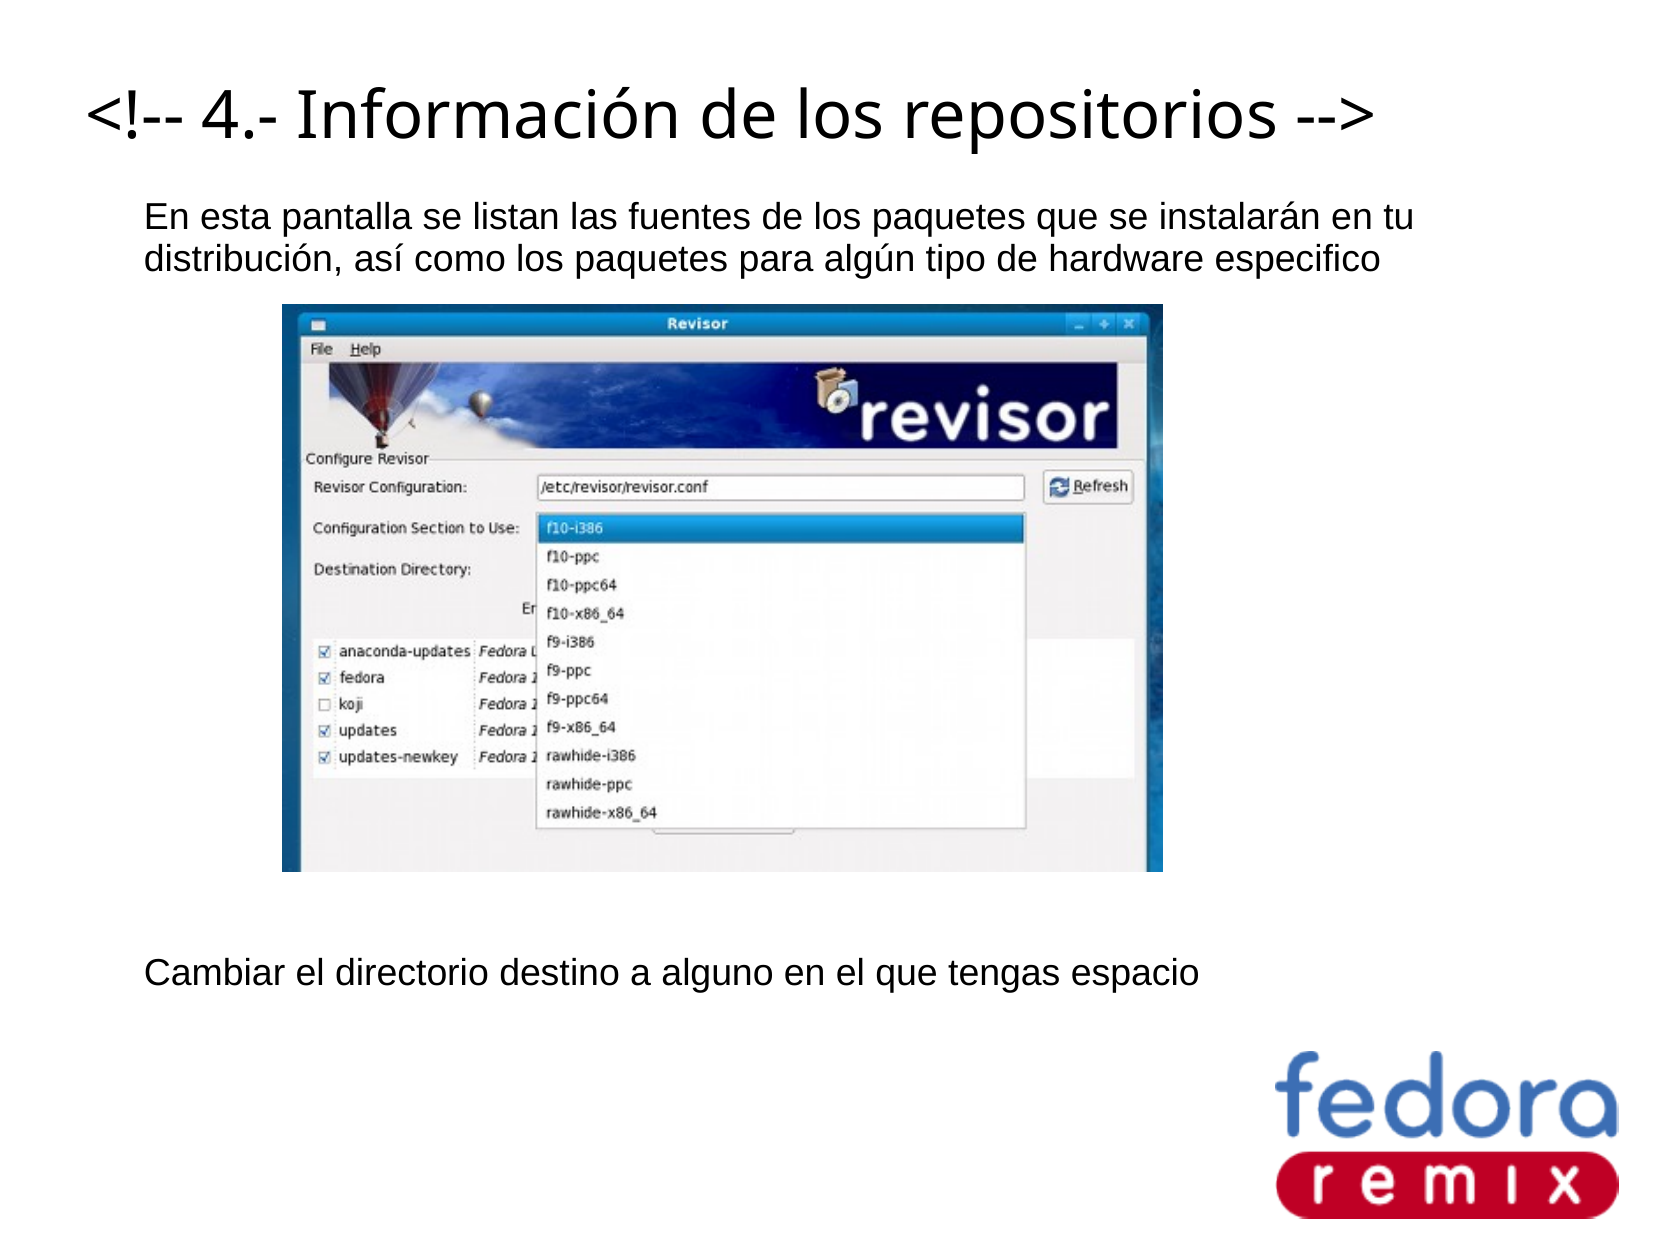

# <!-- 4.- Información de los repositorios -->
En esta pantalla se listan las fuentes de los paquetes que se instalarán en tu distribución, así como los paquetes para algún tipo de hardware especifico
Cambiar el directorio destino a alguno en el que tengas espacio